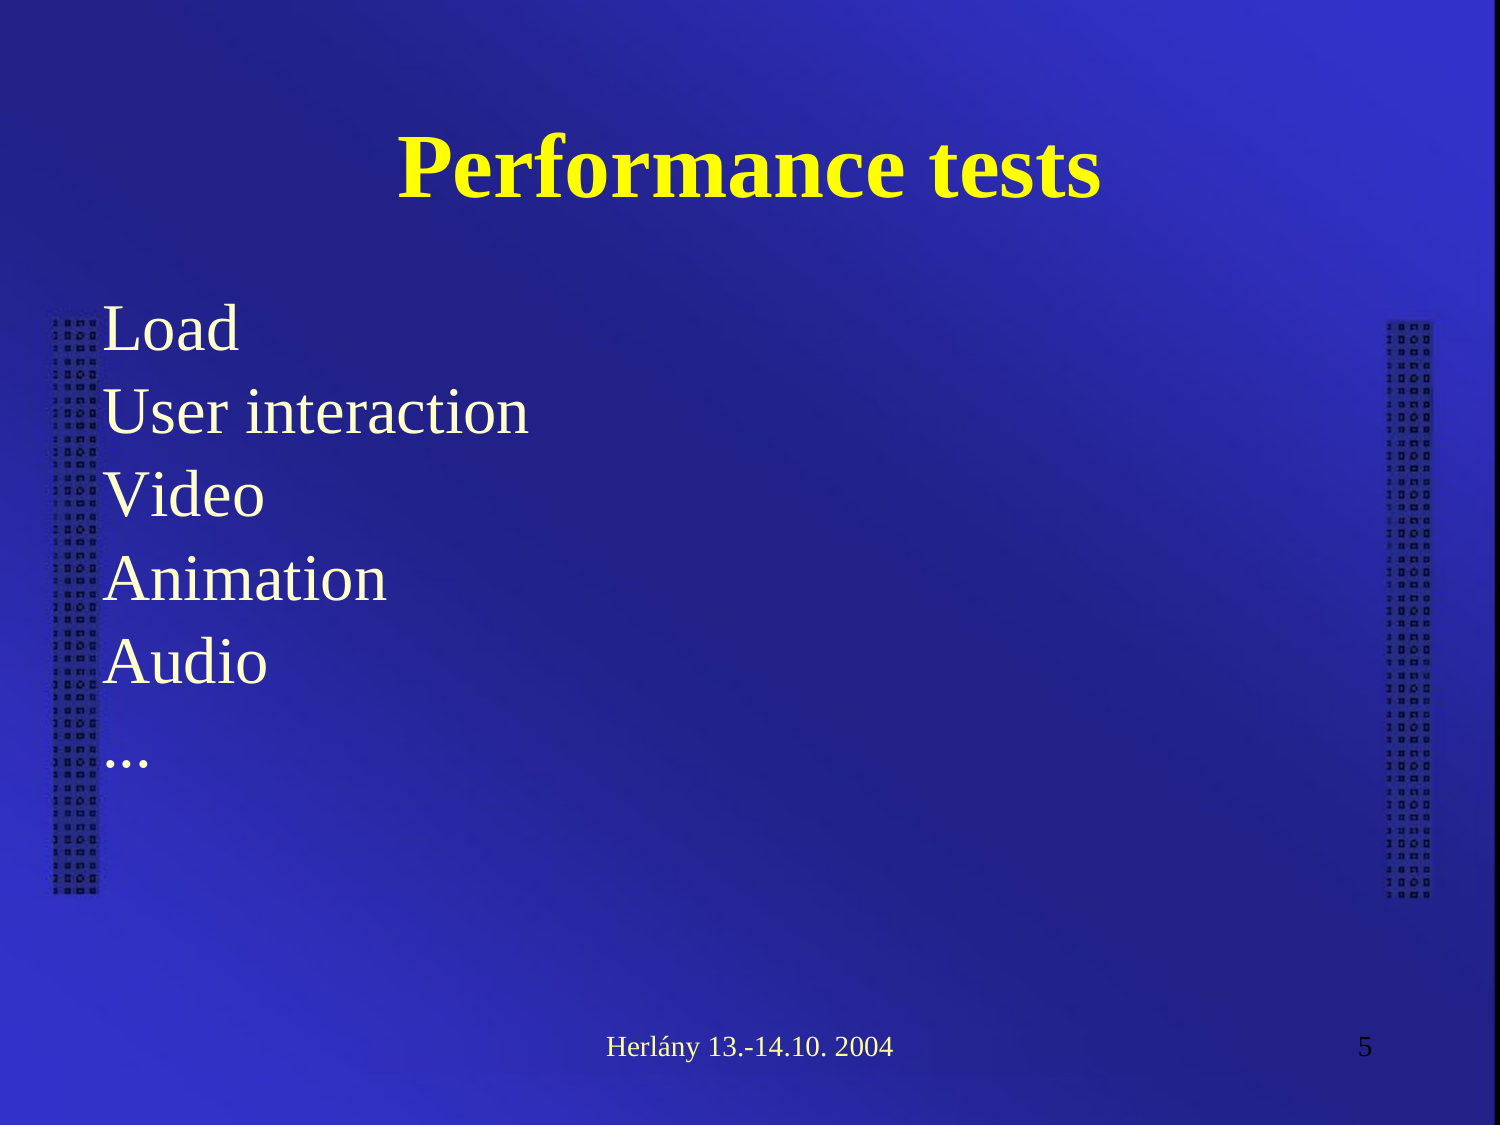

# Performance tests
Load
User interaction
Video
Animation
Audio
...
Herlány 13.-14.10. 2004